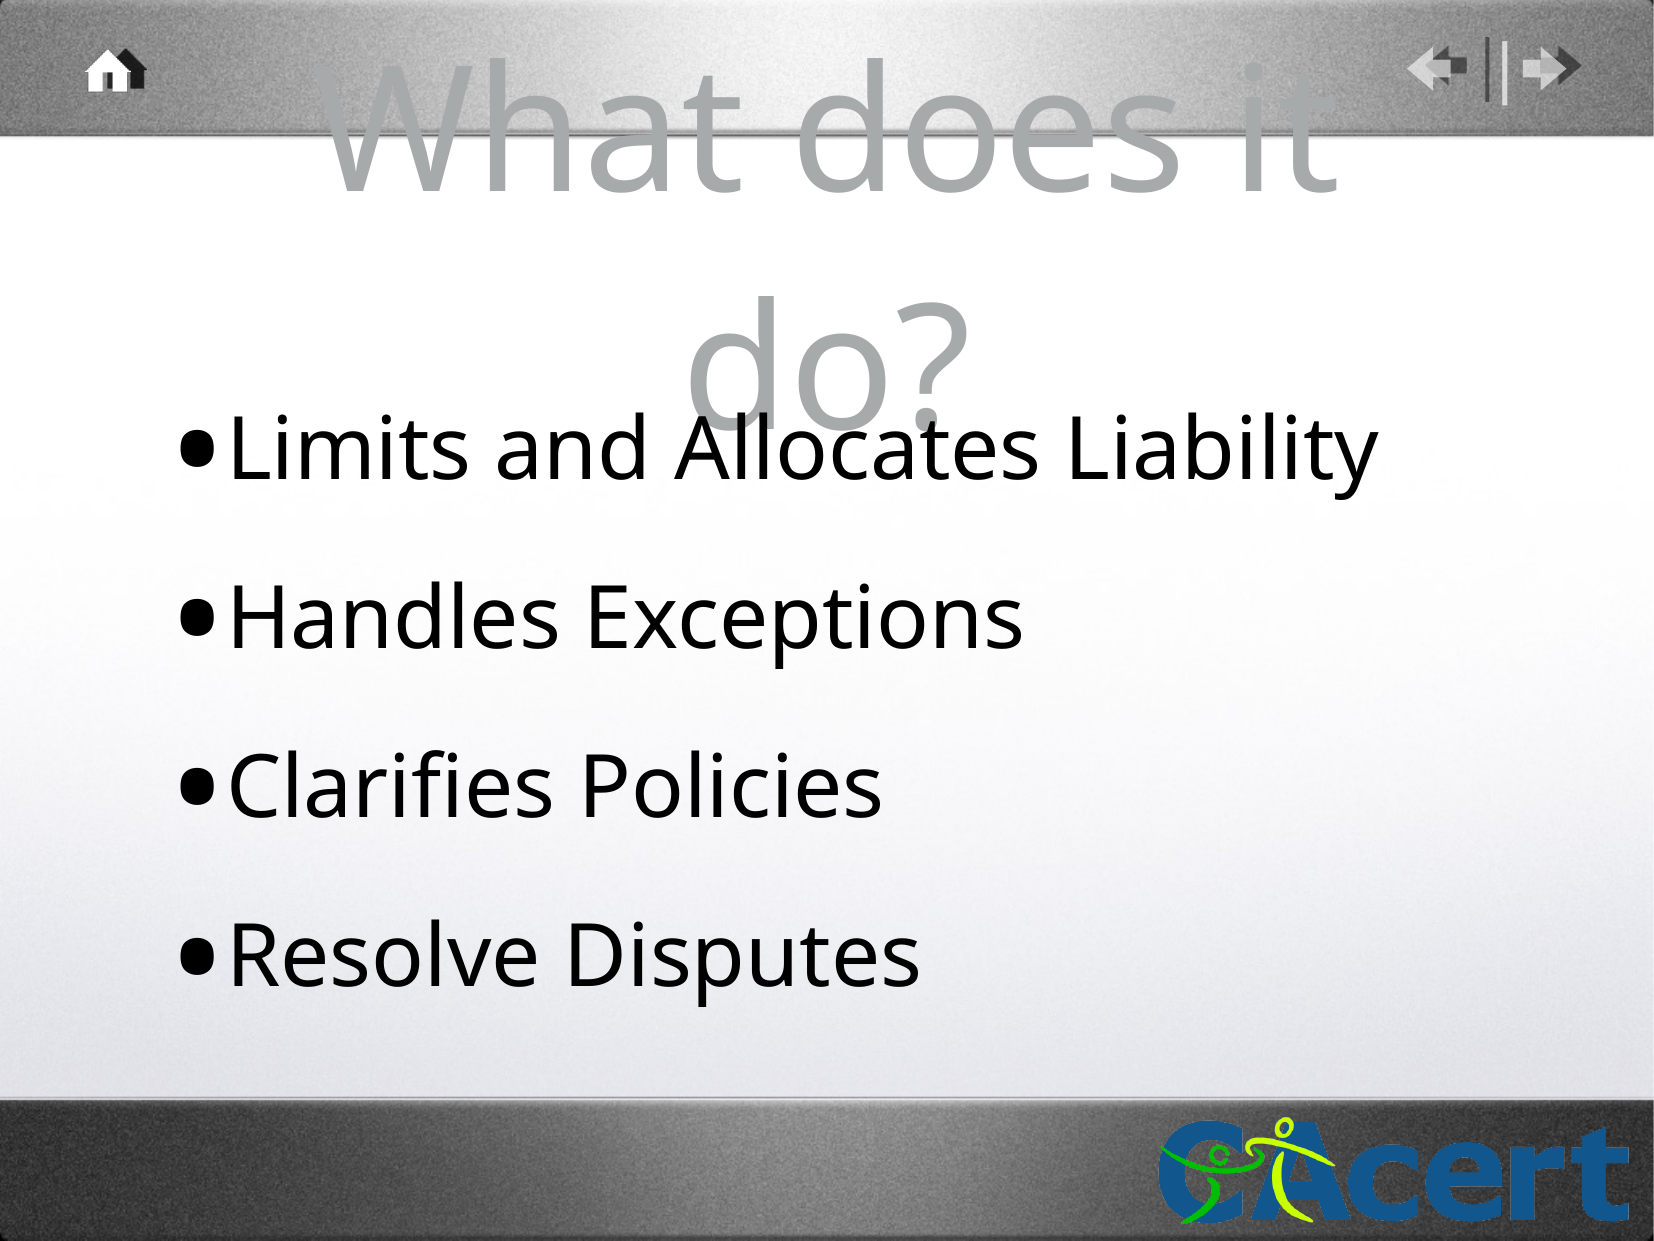

# What does it do?
Limits and Allocates Liability
Handles Exceptions
Clarifies Policies
Resolve Disputes